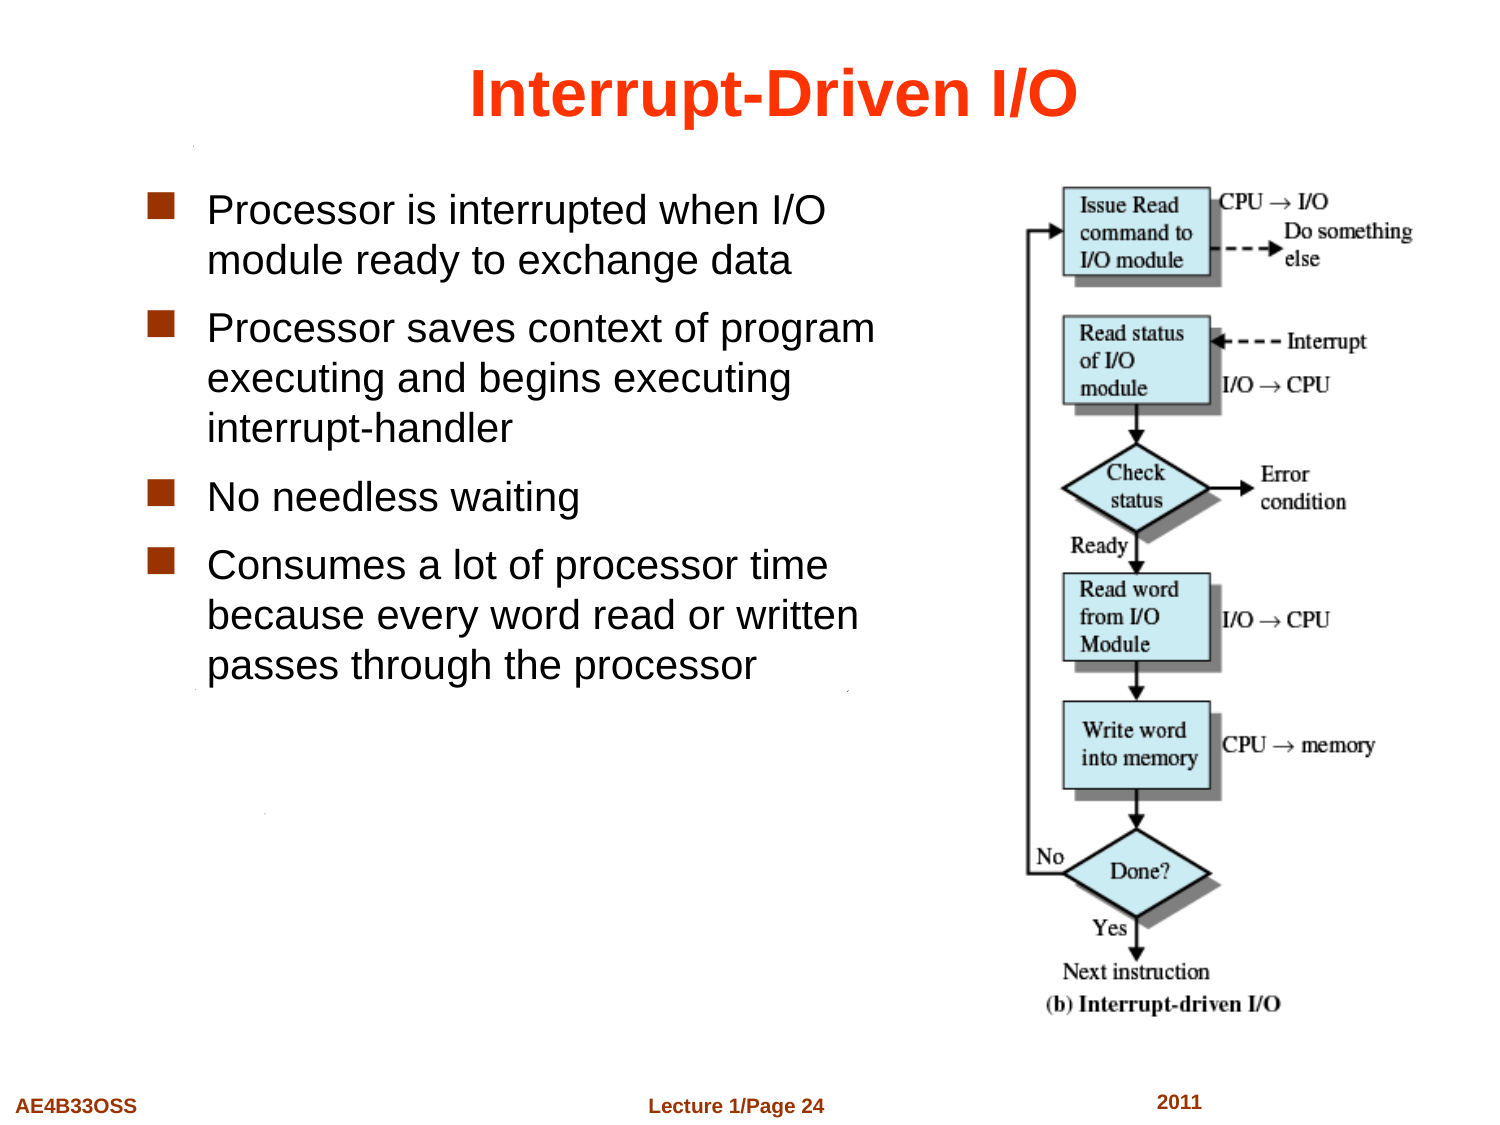

# Interrupt-Driven I/O
Processor is interrupted when I/O module ready to exchange data
Processor saves context of program executing and begins executing interrupt-handler
No needless waiting
Consumes a lot of processor time because every word read or written passes through the processor